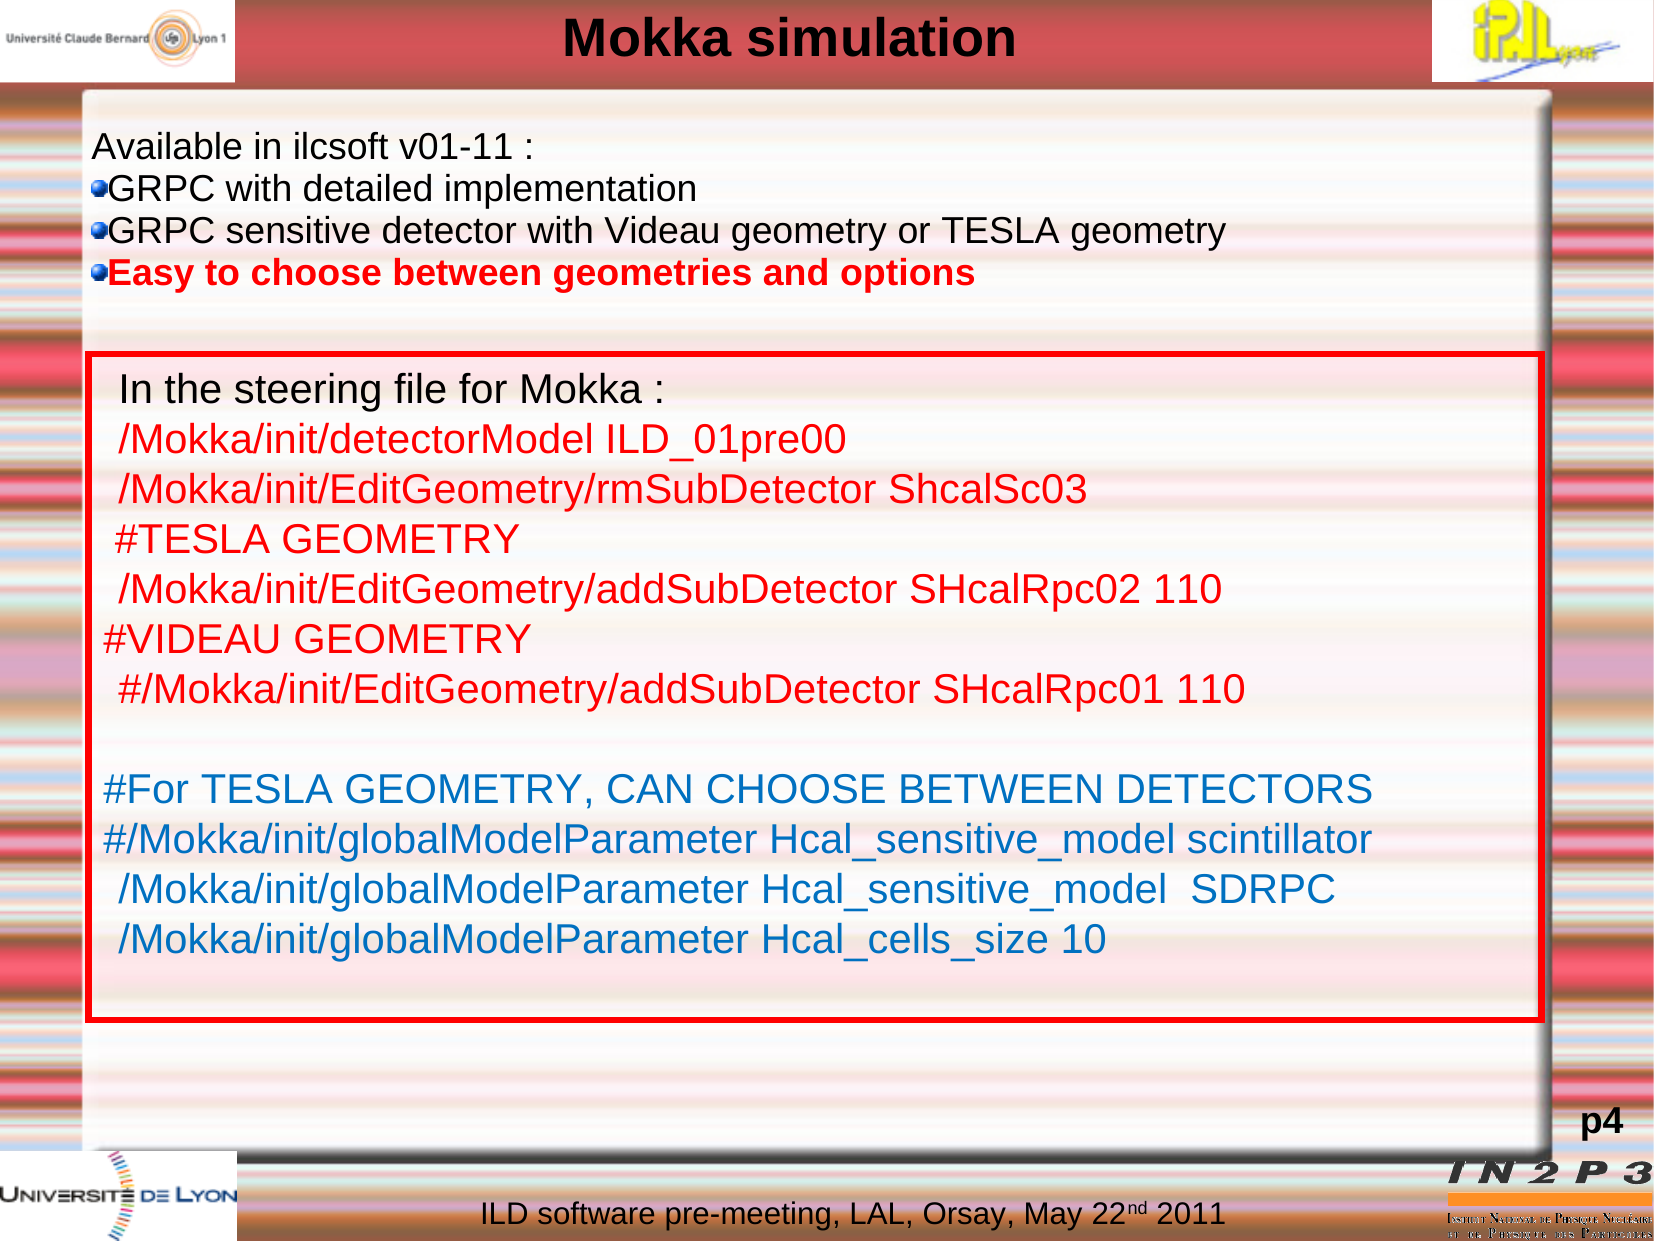

Mokka simulation
Available in ilcsoft v01-11 :
GRPC with detailed implementation
GRPC sensitive detector with Videau geometry or TESLA geometry
Easy to choose between geometries and options
In the steering file for Mokka :
/Mokka/init/detectorModel ILD_01pre00
/Mokka/init/EditGeometry/rmSubDetector ShcalSc03
 #TESLA GEOMETRY
/Mokka/init/EditGeometry/addSubDetector SHcalRpc02 110
#VIDEAU GEOMETRY
#/Mokka/init/EditGeometry/addSubDetector SHcalRpc01 110
#For TESLA GEOMETRY, CAN CHOOSE BETWEEN DETECTORS
#/Mokka/init/globalModelParameter Hcal_sensitive_model scintillator
/Mokka/init/globalModelParameter Hcal_sensitive_model SDRPC
/Mokka/init/globalModelParameter Hcal_cells_size 10